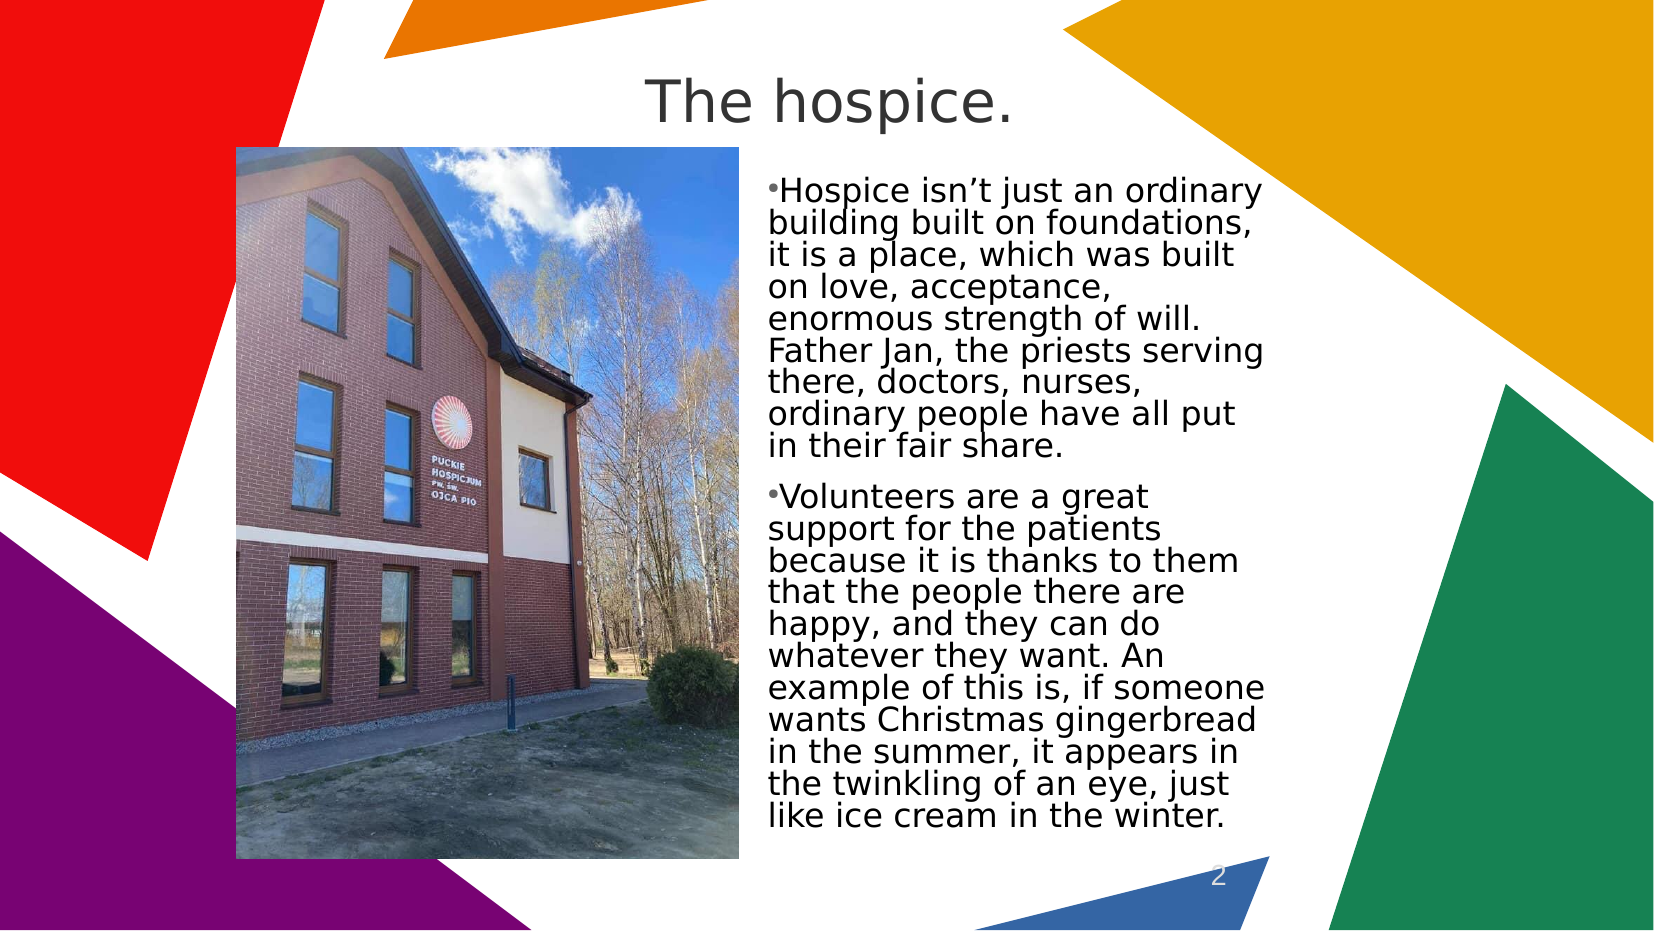

# The hospice.
Hospice isn’t just an ordinary building built on foundations, it is a place, which was built on love, acceptance, enormous strength of will. Father Jan, the priests serving there, doctors, nurses, ordinary people have all put in their fair share.
Volunteers are a great support for the patients because it is thanks to them that the people there are happy, and they can do whatever they want. An example of this is, if someone wants Christmas gingerbread in the summer, it appears in the twinkling of an eye, just like ice cream in the winter.